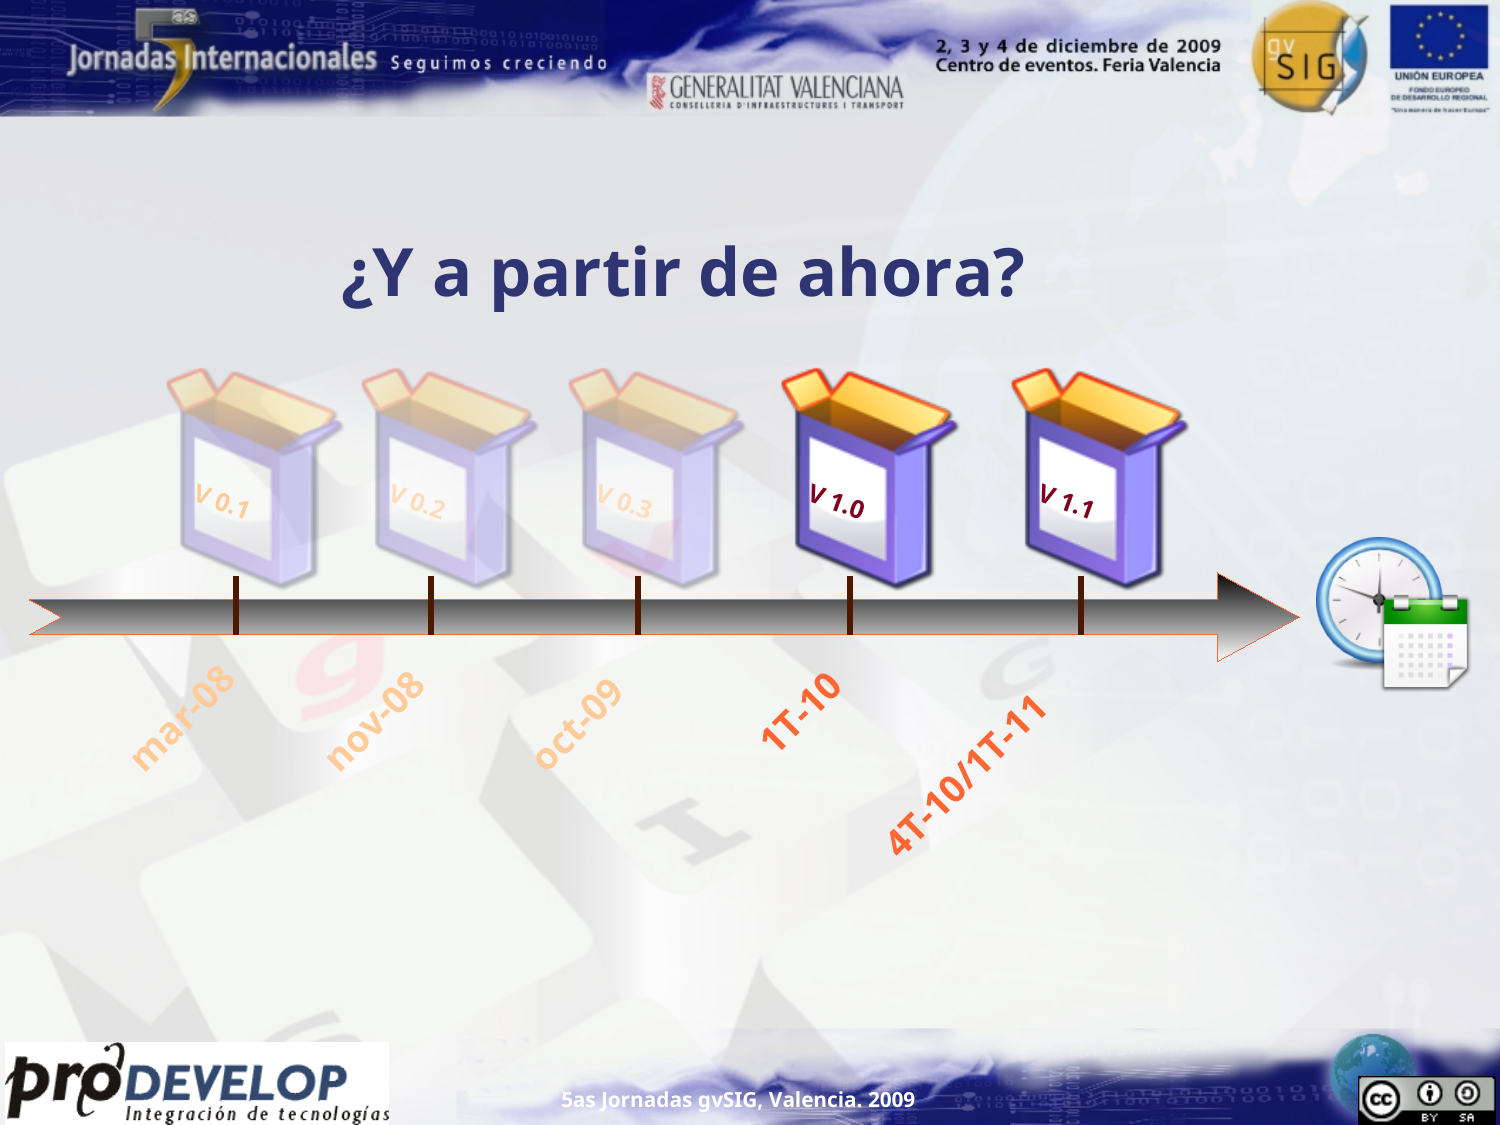

# ¿Y a partir de ahora?
V 0.1
V 0.2
V 0.3
mar-08
nov-08
oct-09
V 1.0
1T-10
V 1.1
4T-10/1T-11
25/10/2006
19
Plan Difusión Interna gvSIG v. 2.0